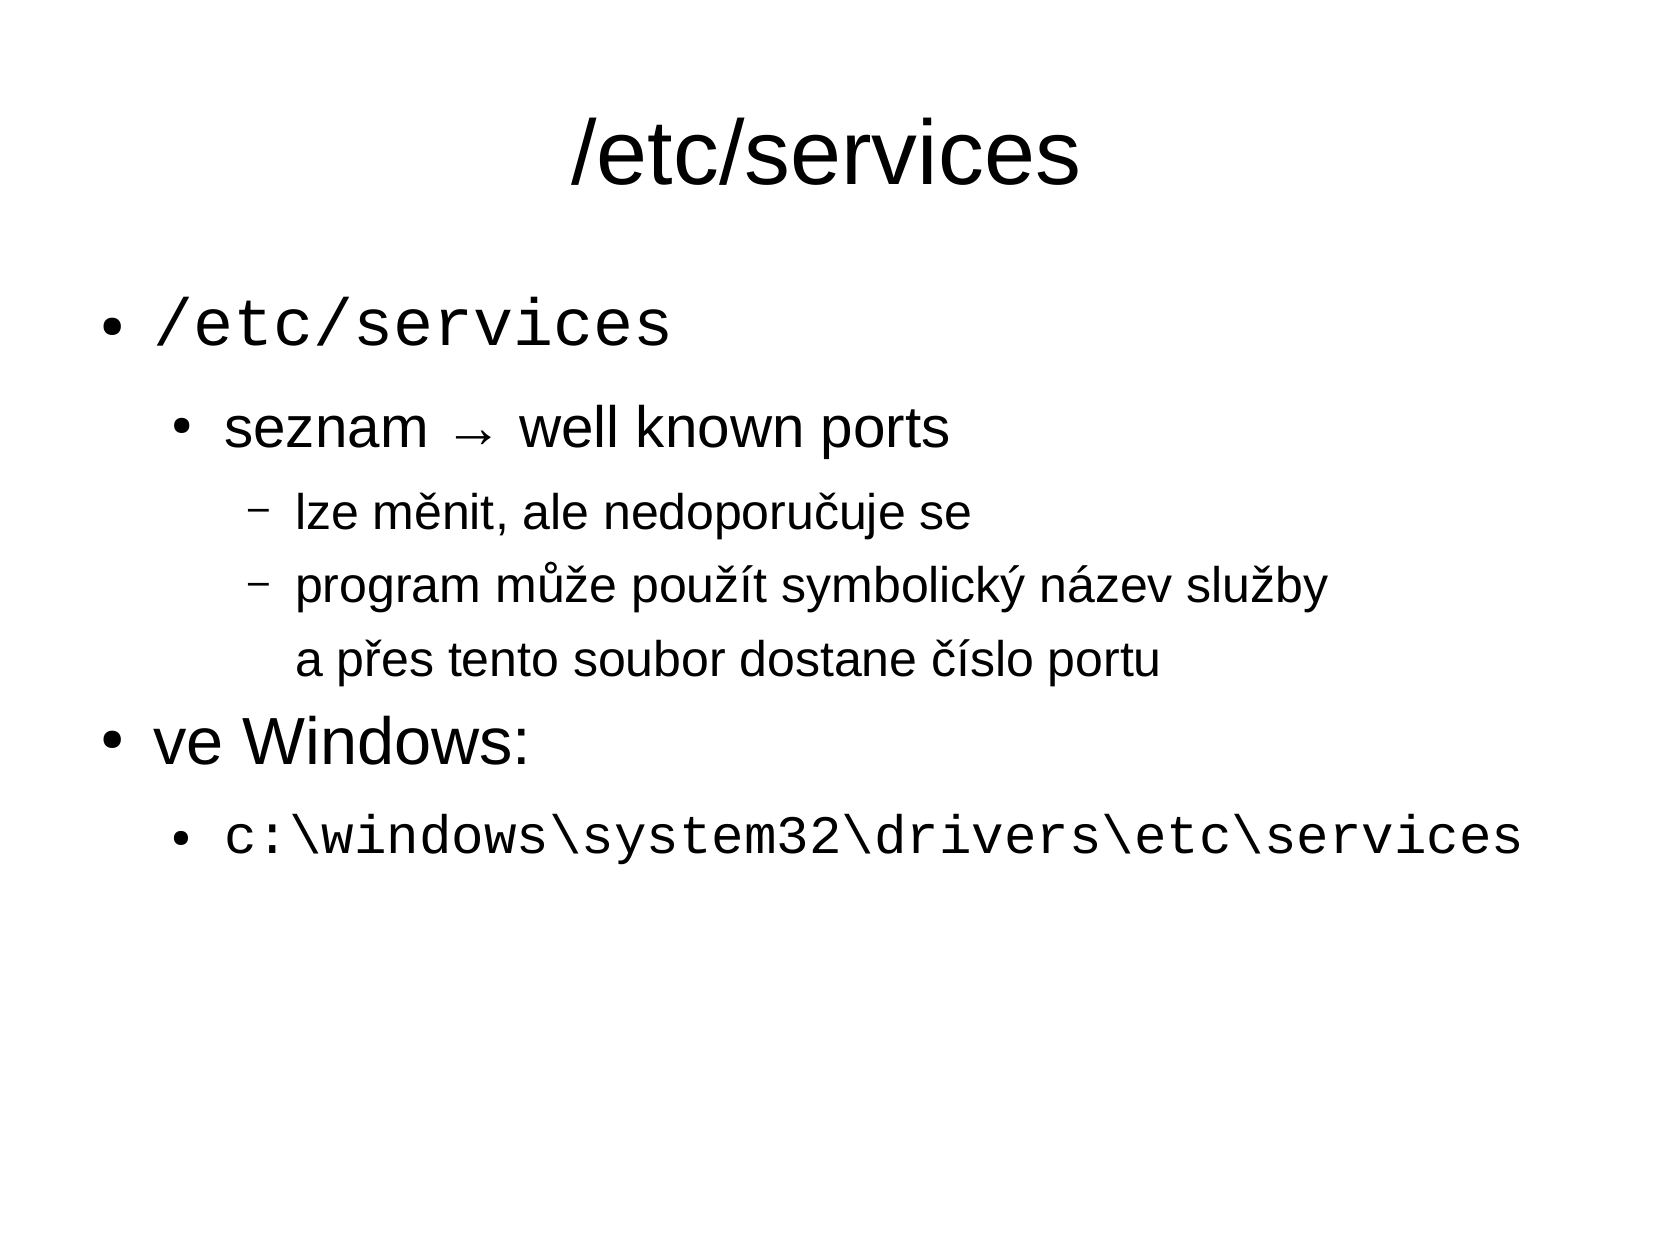

# /etc/services
/etc/services
seznam → well known ports
lze měnit, ale nedoporučuje se
program může použít symbolický název služby
a přes tento soubor dostane číslo portu
ve Windows:
c:\windows\system32\drivers\etc\services